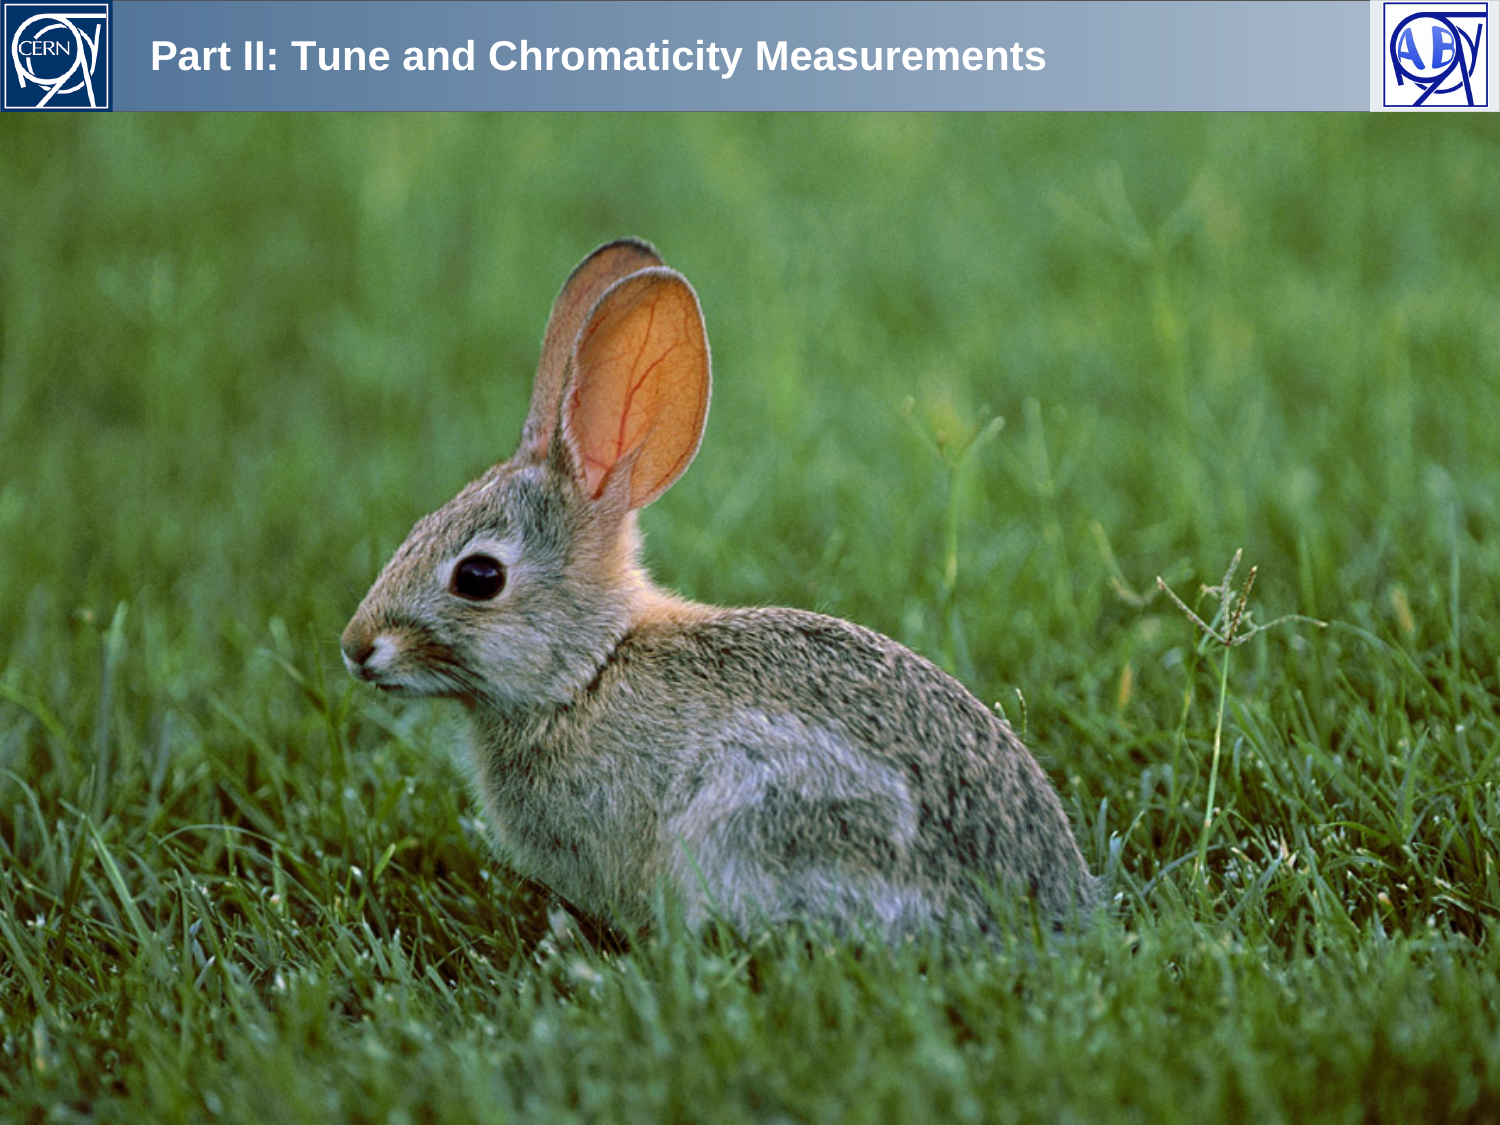

# Part II: Tune and Chromaticity Measurements